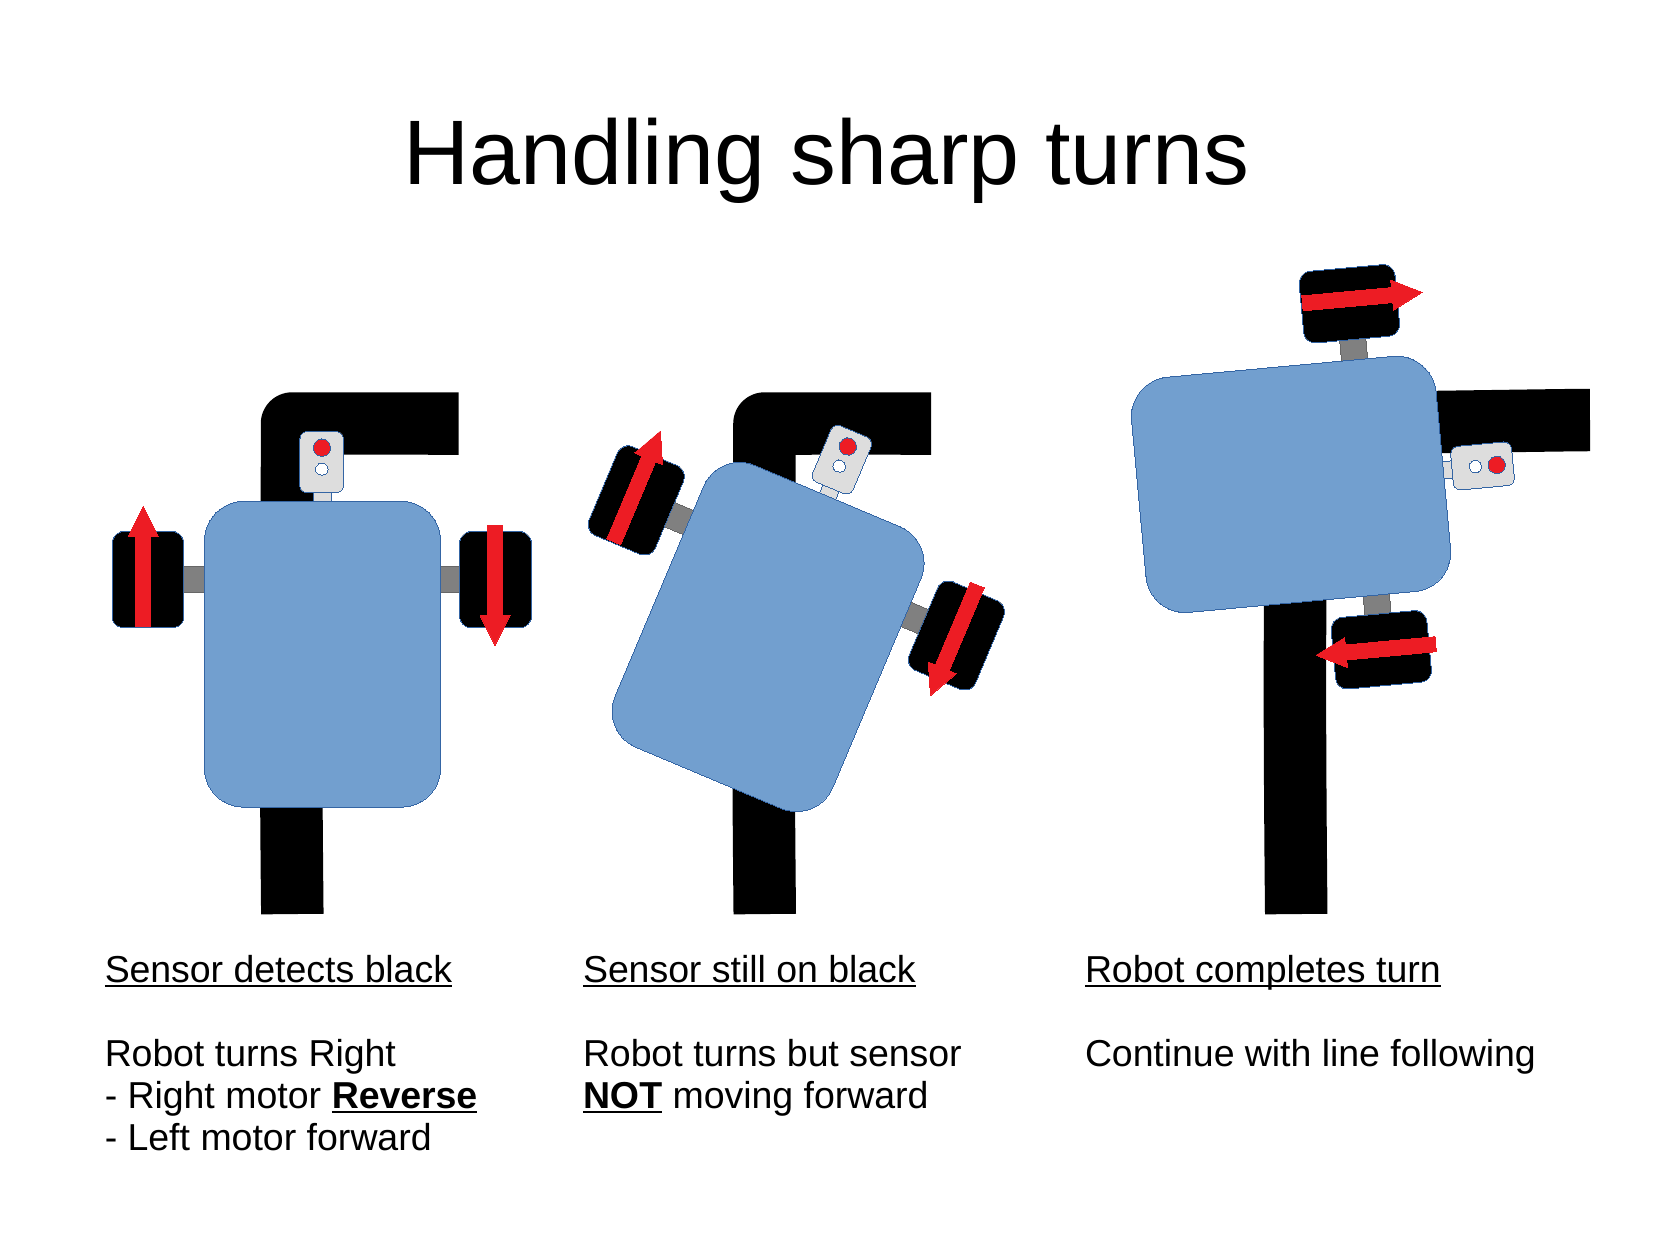

# Handling sharp turns
Sensor detects black
Robot turns Right
- Right motor Reverse
- Left motor forward
Sensor still on black
Robot turns but sensor NOT moving forward
Robot completes turn
Continue with line following